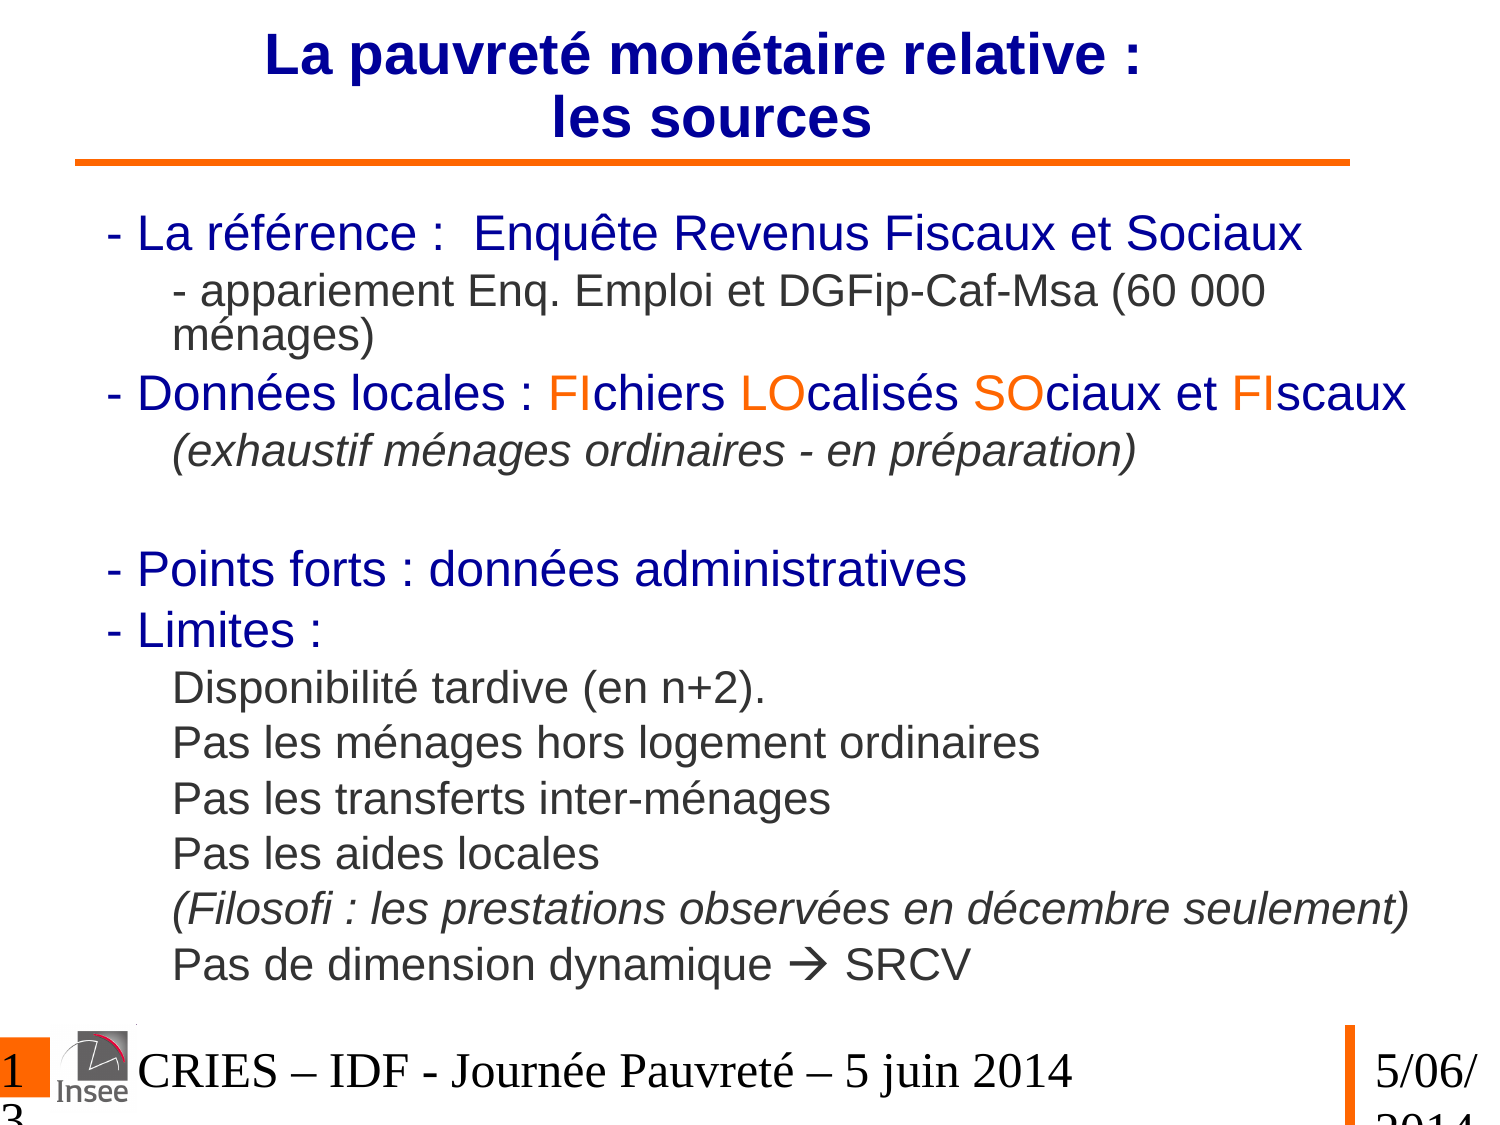

# La pauvreté monétaire relative : les sources
- La référence : Enquête Revenus Fiscaux et Sociaux
- appariement Enq. Emploi et DGFip-Caf-Msa (60 000 ménages)
- Données locales : FIchiers LOcalisés SOciaux et FIscaux
(exhaustif ménages ordinaires - en préparation)
- Points forts : données administratives
- Limites :
Disponibilité tardive (en n+2).
Pas les ménages hors logement ordinaires
Pas les transferts inter-ménages
Pas les aides locales
(Filosofi : les prestations observées en décembre seulement)
Pas de dimension dynamique  SRCV
13
Titre du diaporama
Date